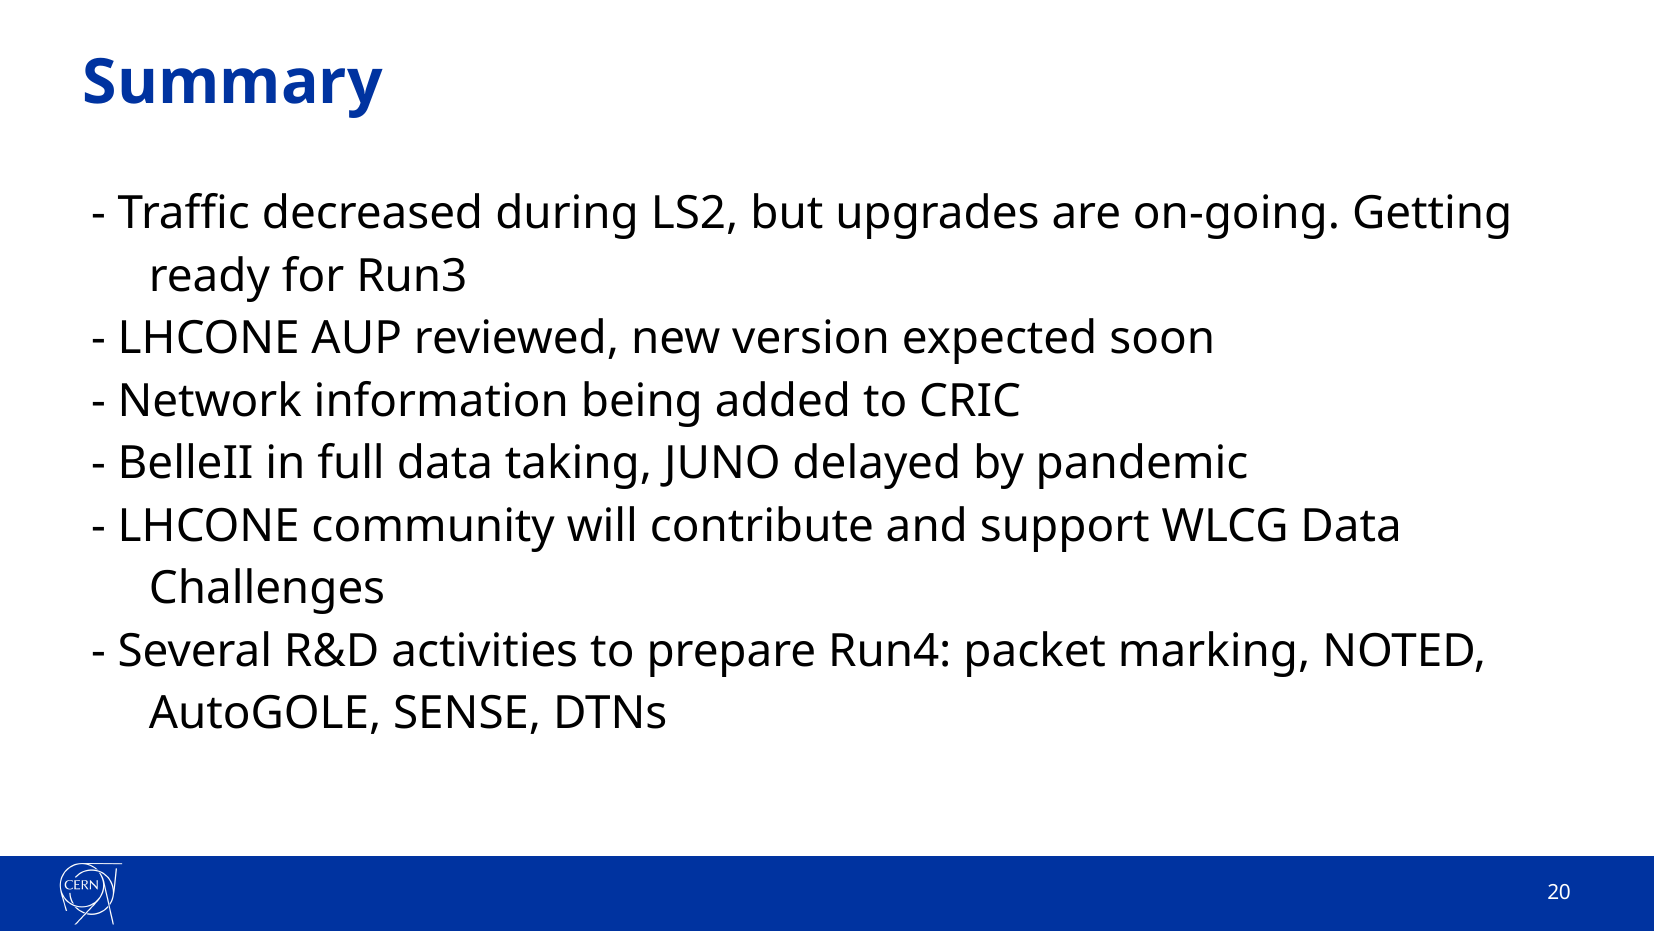

# Summary
- Traffic decreased during LS2, but upgrades are on-going. Getting ready for Run3
- LHCONE AUP reviewed, new version expected soon
- Network information being added to CRIC
- BelleII in full data taking, JUNO delayed by pandemic
- LHCONE community will contribute and support WLCG Data Challenges
- Several R&D activities to prepare Run4: packet marking, NOTED, AutoGOLE, SENSE, DTNs
20